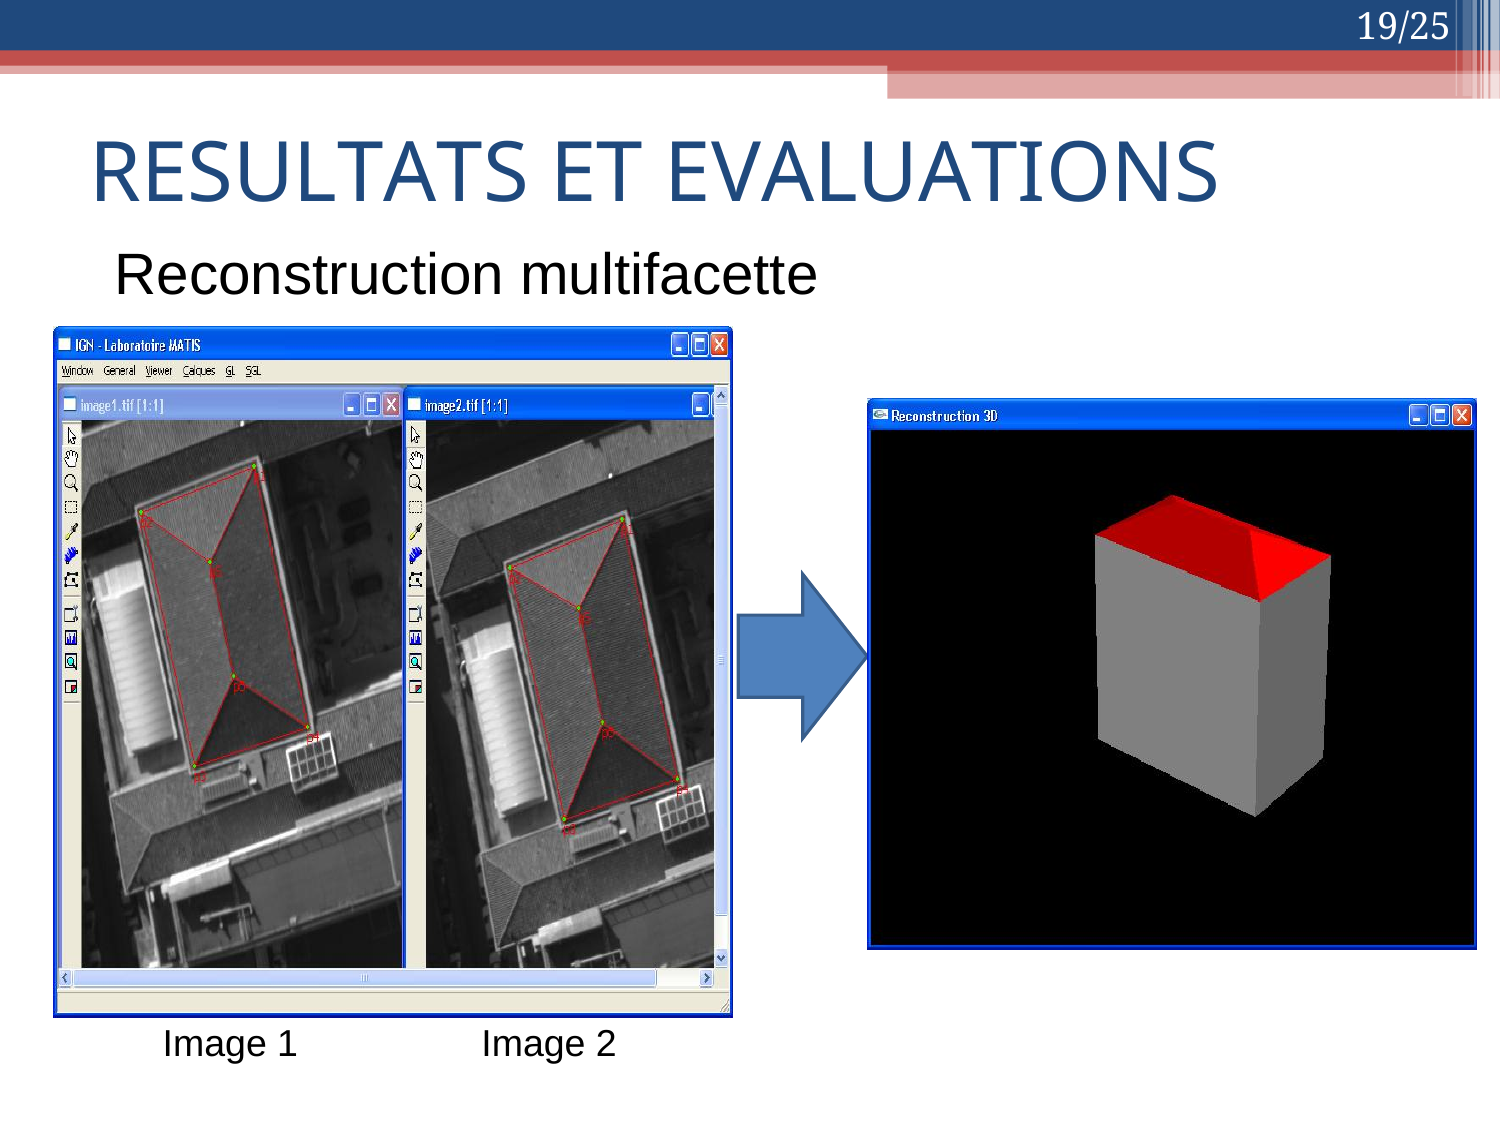

RESULTATS ET EVALUATIONS
# Reconstruction multifacette
Image 1
Image 2